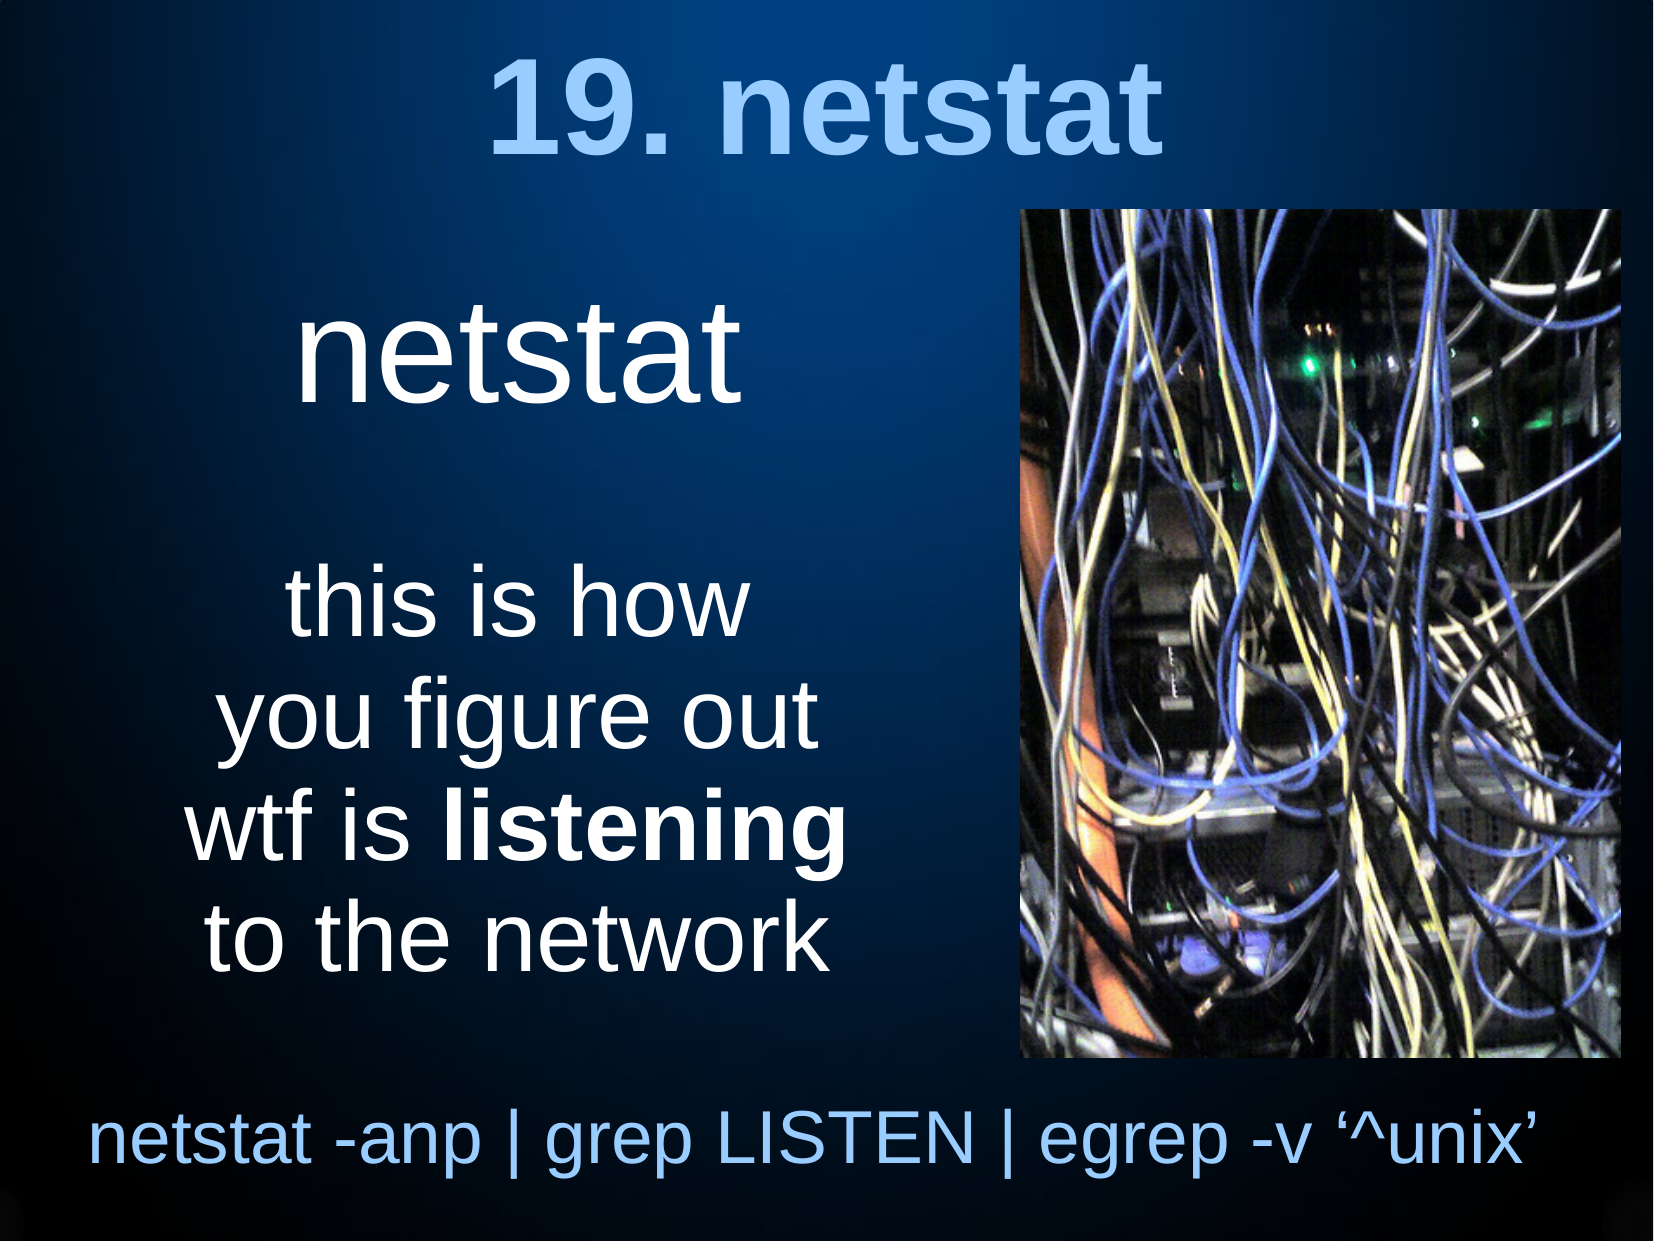

# 19. netstat
netstat
this is how
you figure out
wtf is listening
to the network
netstat -anp | grep LISTEN | egrep -v ‘^unix’